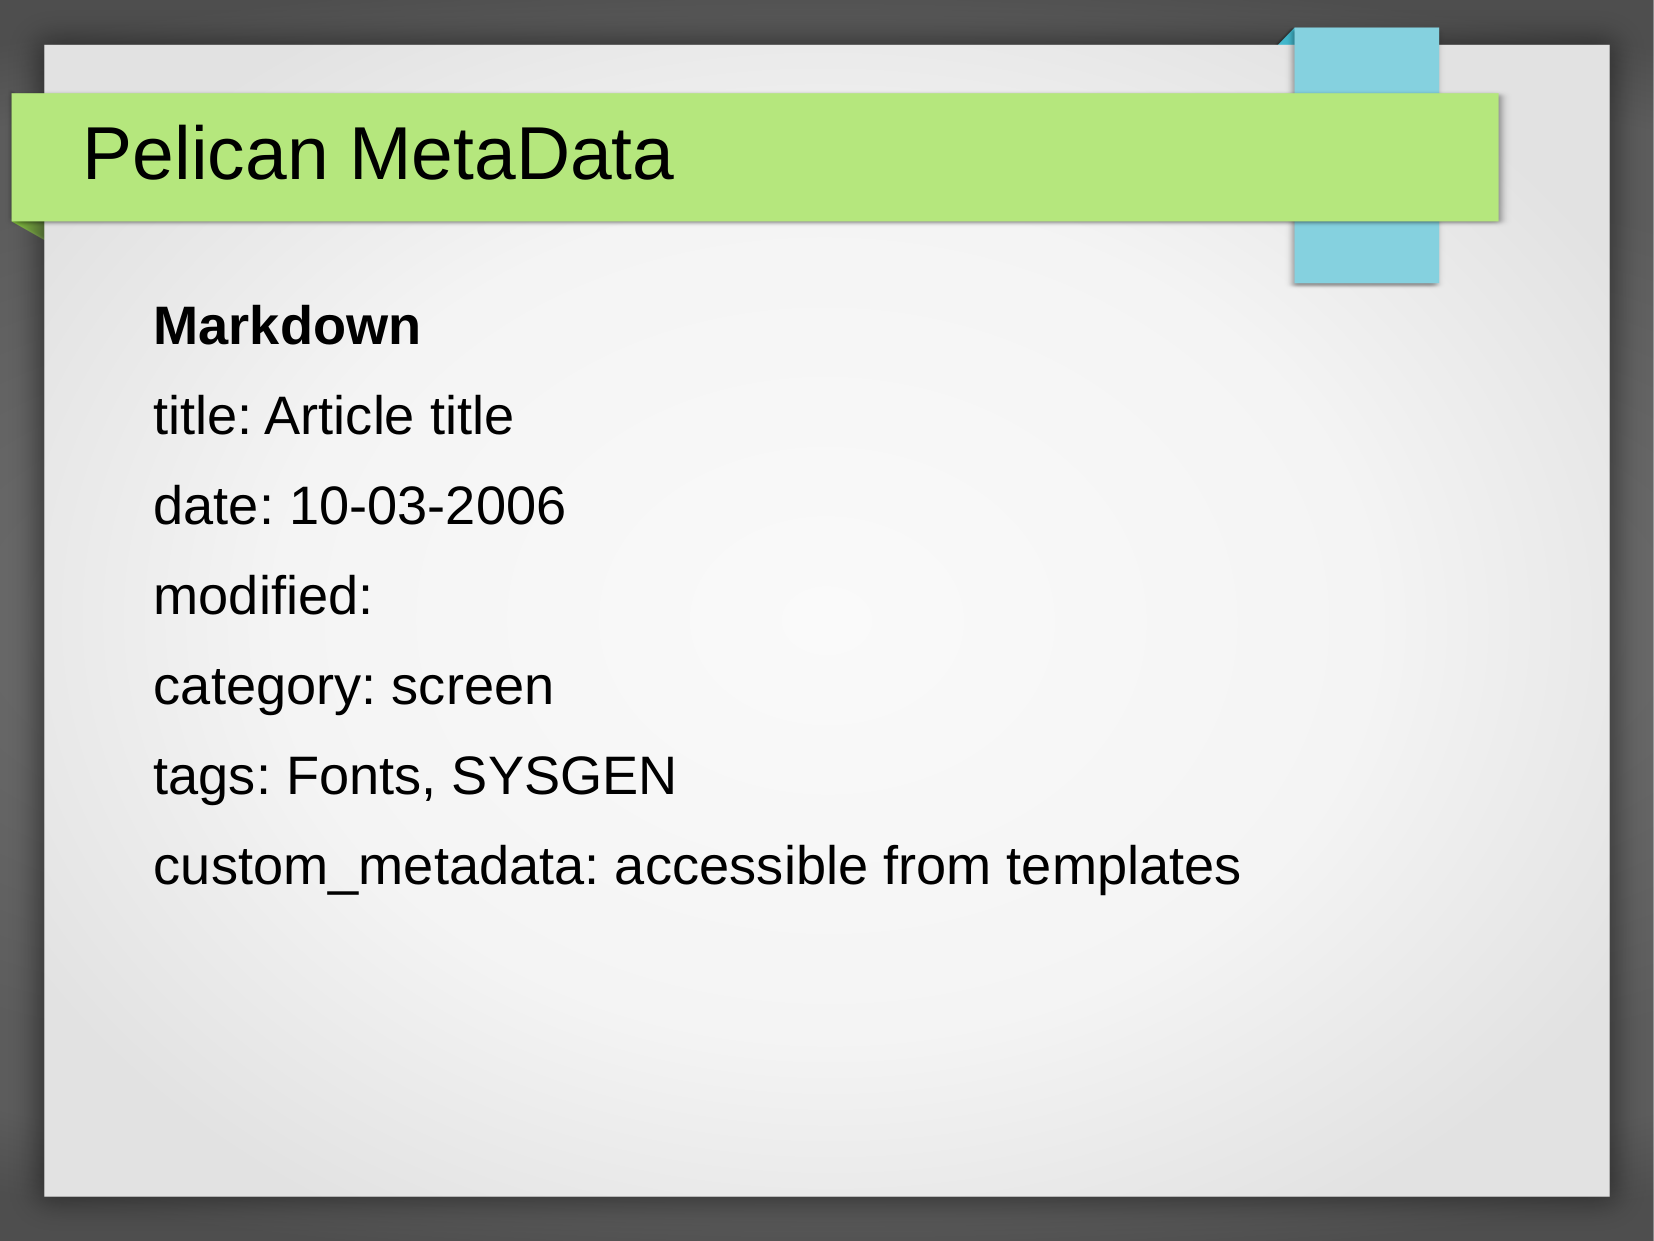

# Pelican MetaData
Markdown
title: Article title
date: 10-03-2006
modified:
category: screen
tags: Fonts, SYSGEN
custom_metadata: accessible from templates